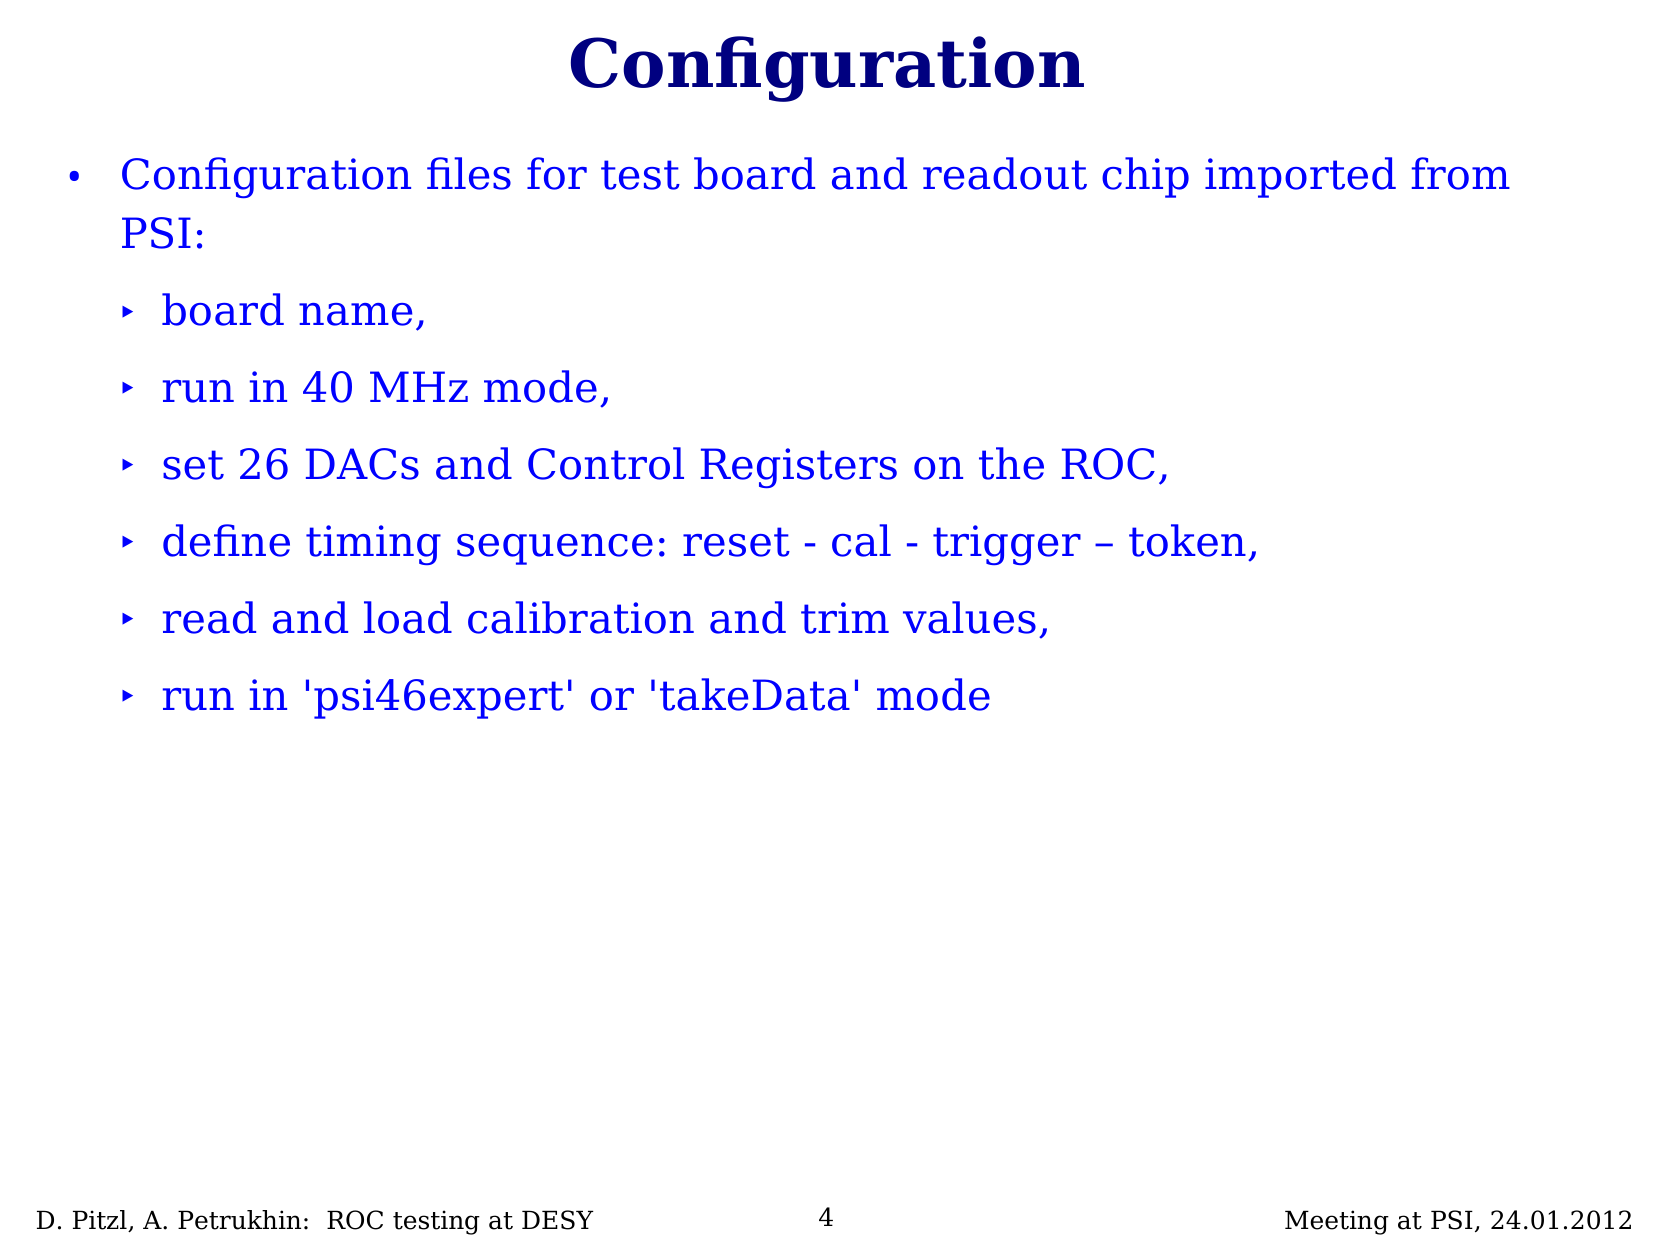

# Configuration
Configuration files for test board and readout chip imported from PSI:
board name,
run in 40 MHz mode,
set 26 DACs and Control Registers on the ROC,
define timing sequence: reset - cal - trigger – token,
read and load calibration and trim values,
run in 'psi46expert' or 'takeData' mode